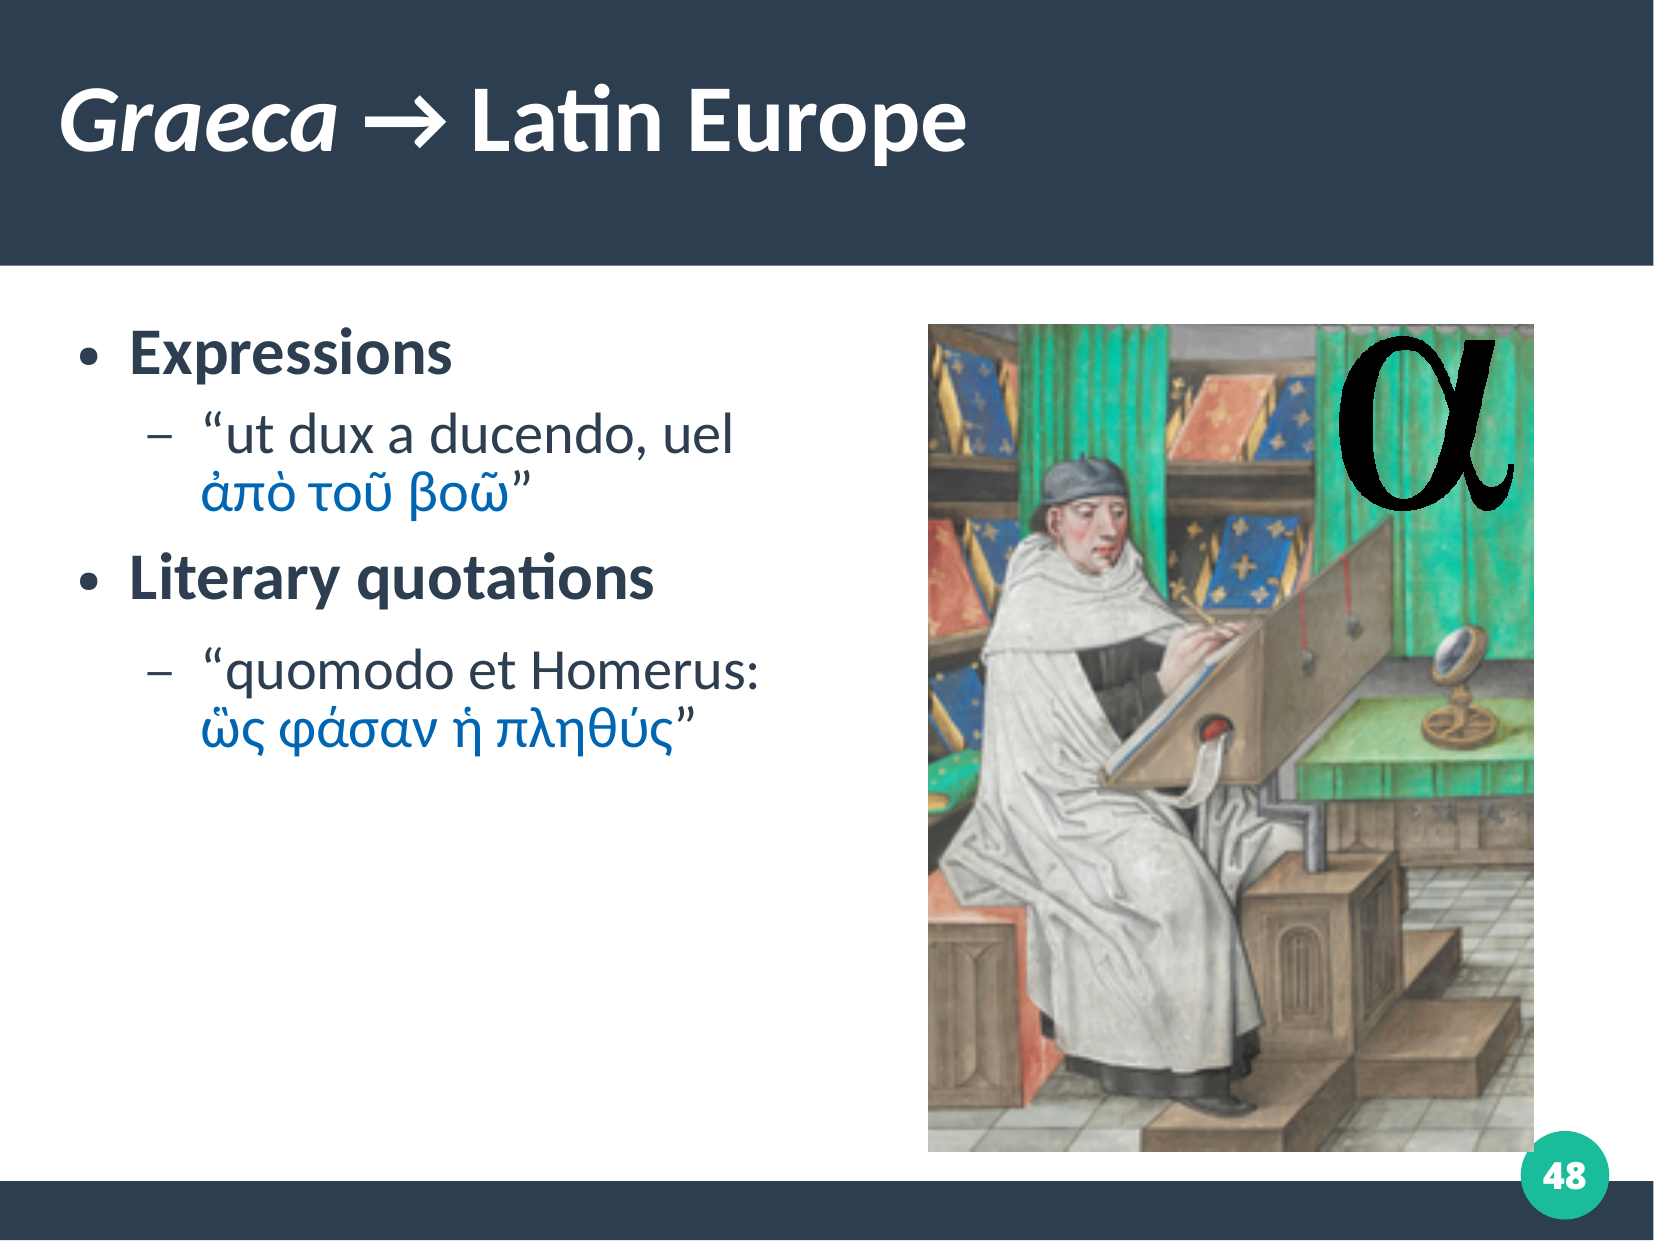

# Graeca → Latin Europe
Expressions
“ut dux a ducendo, uel ἀπὸ τοῦ βοῶ”
Literary quotations
“quomodo et Homerus: ὣς φάσαν ἡ πληθύς”
48